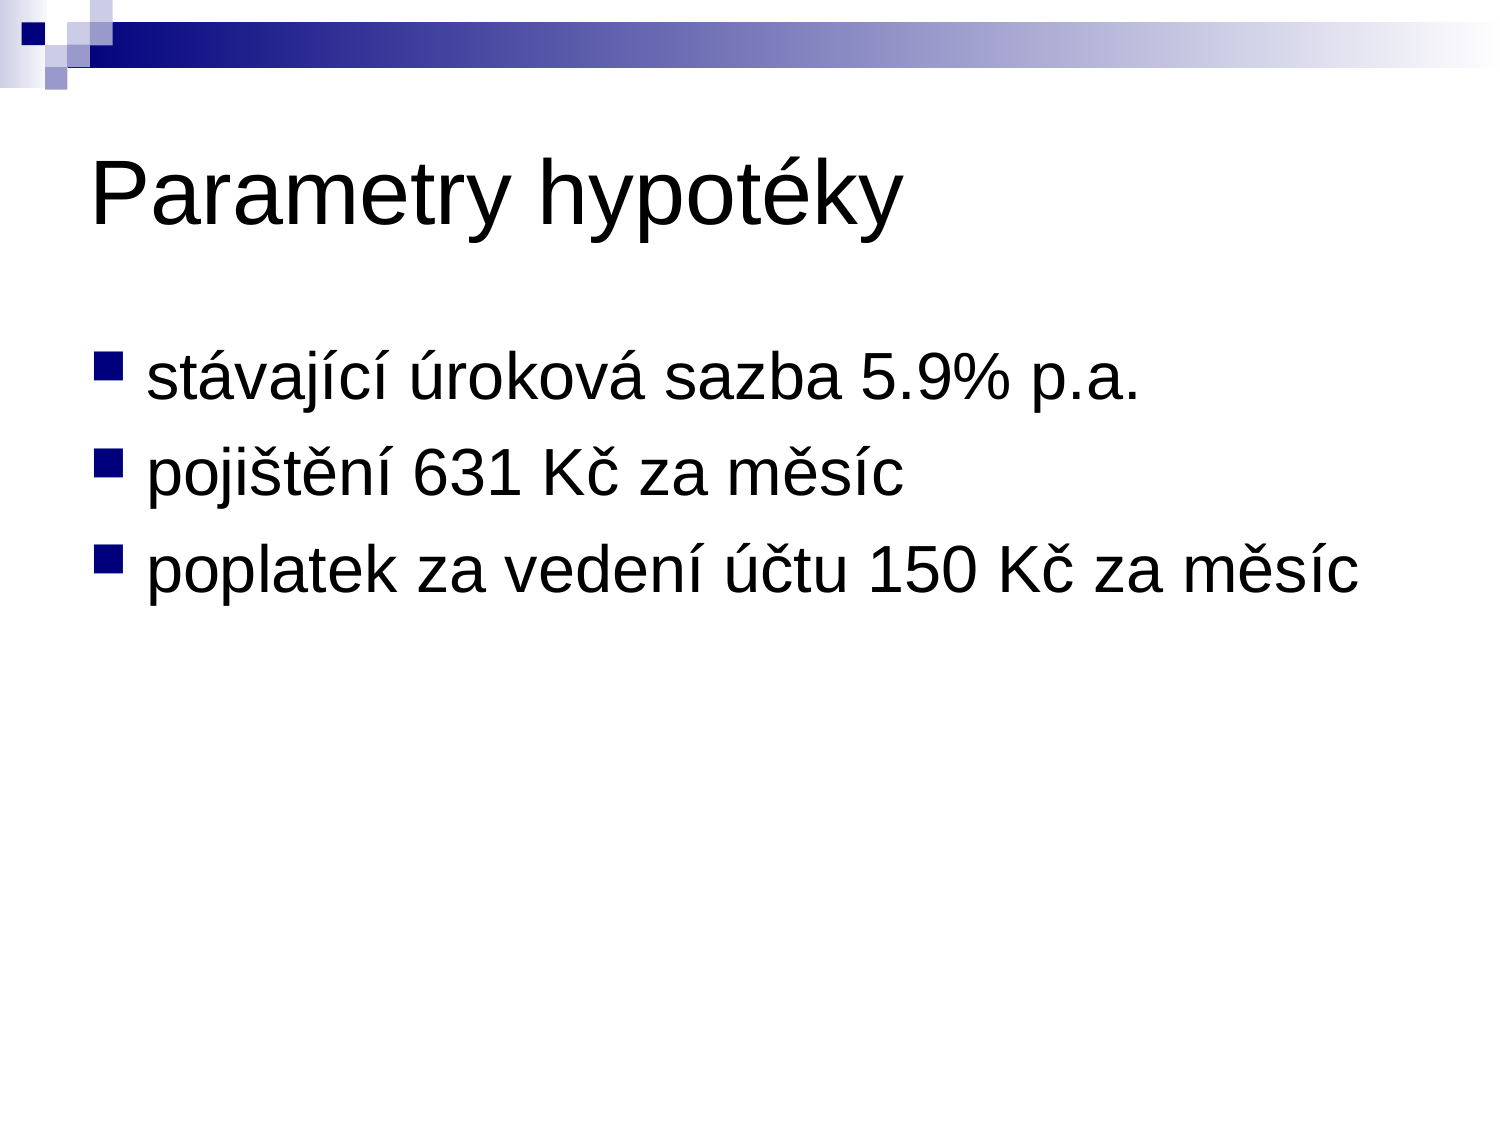

# Parametry hypotéky
stávající úroková sazba 5.9% p.a.
pojištění 631 Kč za měsíc
poplatek za vedení účtu 150 Kč za měsíc